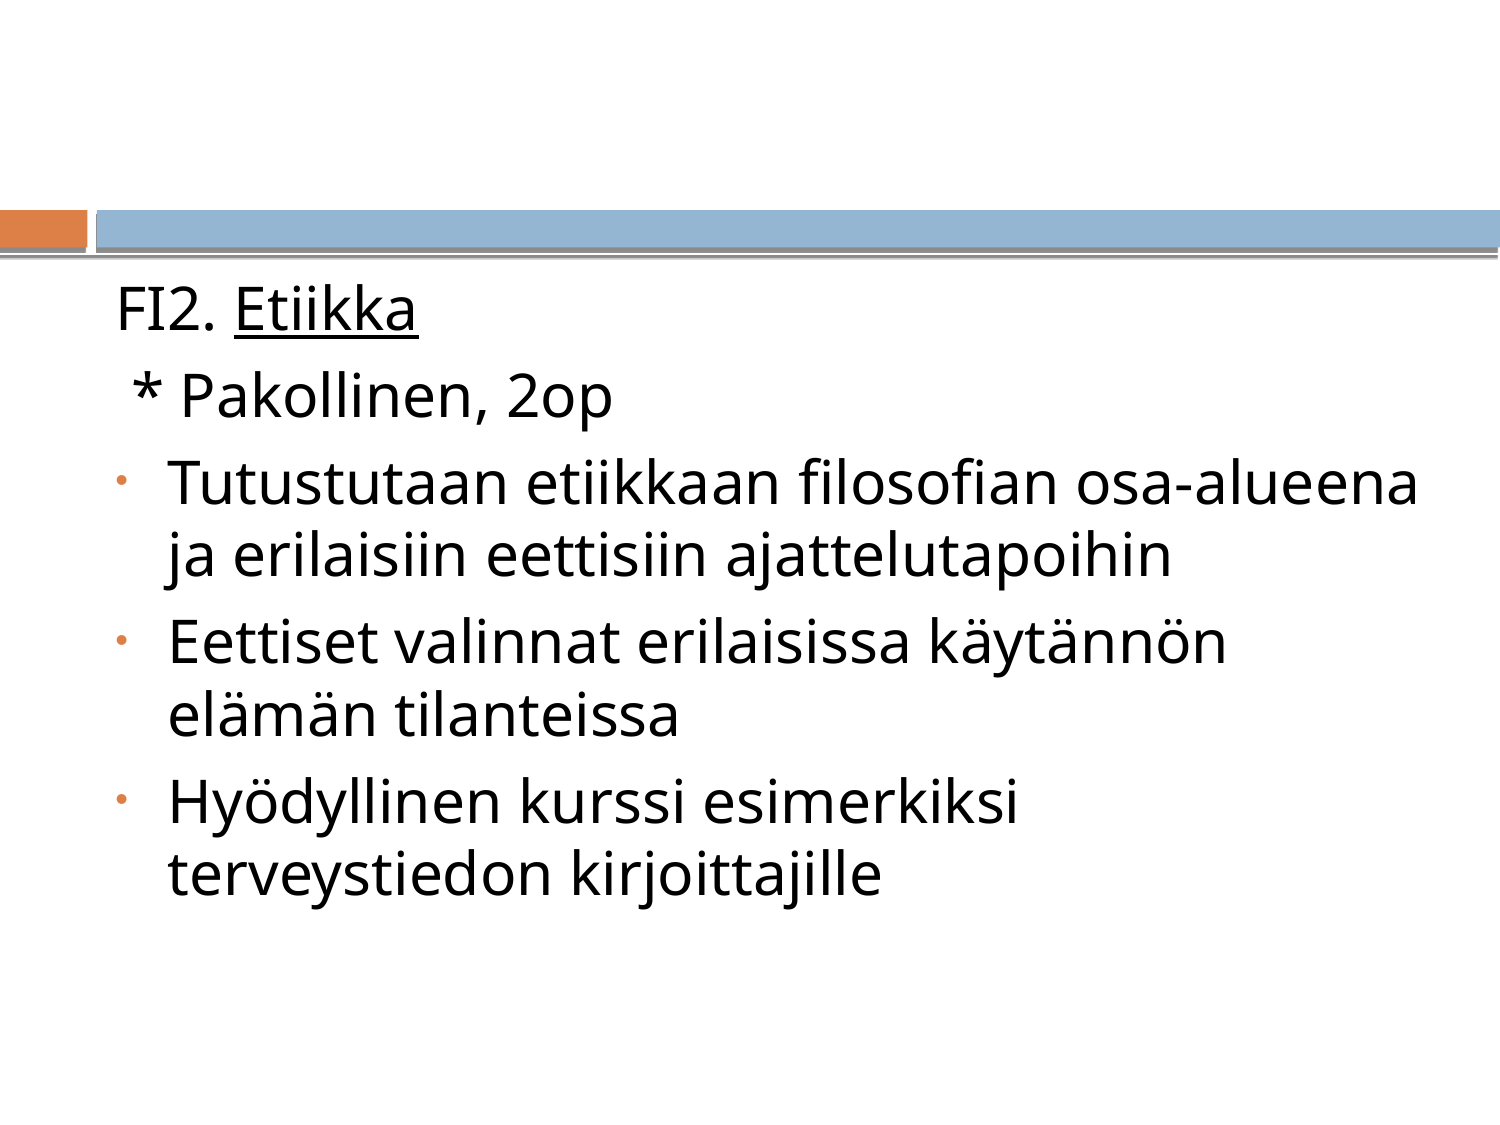

#
FI2. Etiikka
 * Pakollinen, 2op
Tutustutaan etiikkaan filosofian osa-alueena ja erilaisiin eettisiin ajattelutapoihin
Eettiset valinnat erilaisissa käytännön elämän tilanteissa
Hyödyllinen kurssi esimerkiksi terveystiedon kirjoittajille